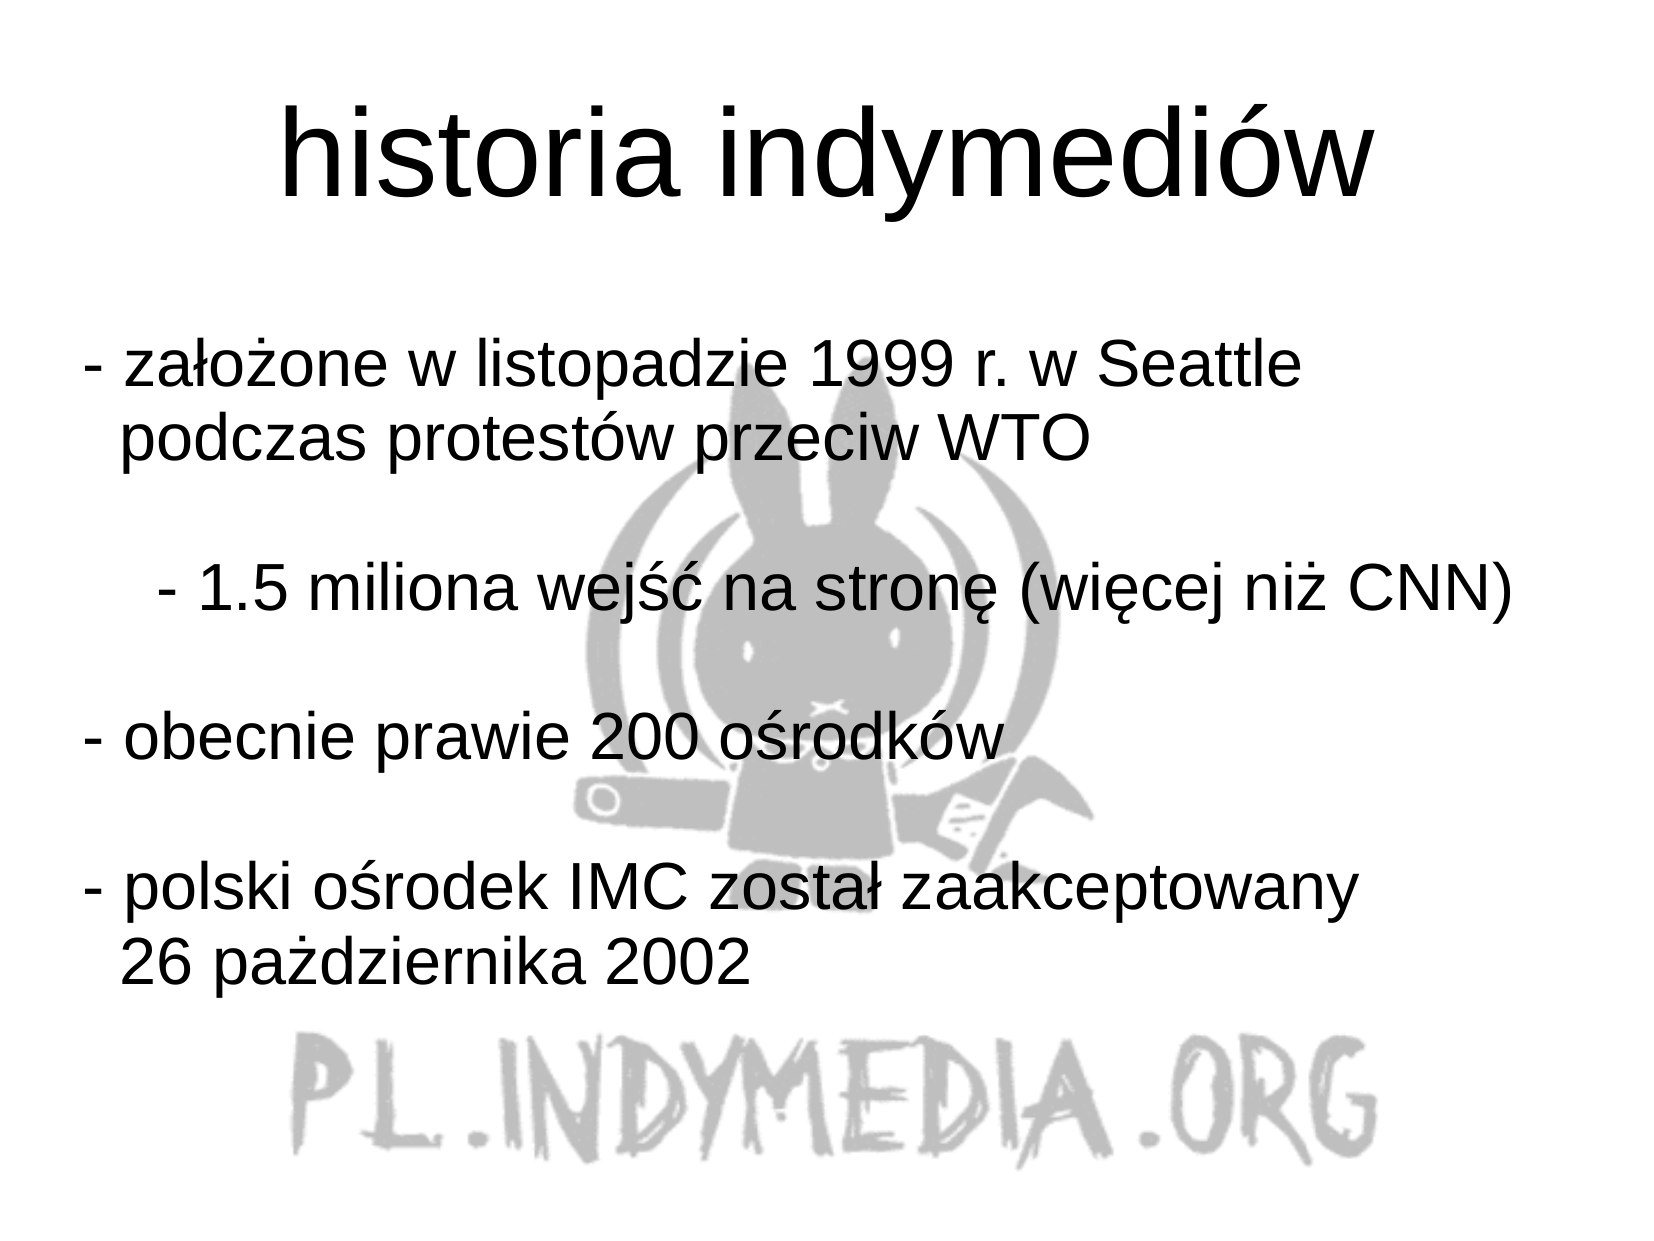

# historia indymediów
- założone w listopadzie 1999 r. w Seattle	 			 podczas protestów przeciw WTO
	- 1.5 miliona wejść na stronę (więcej niż CNN)
- obecnie prawie 200 ośrodków
- polski ośrodek IMC został zaakceptowany 		 	 26 pażdziernika 2002